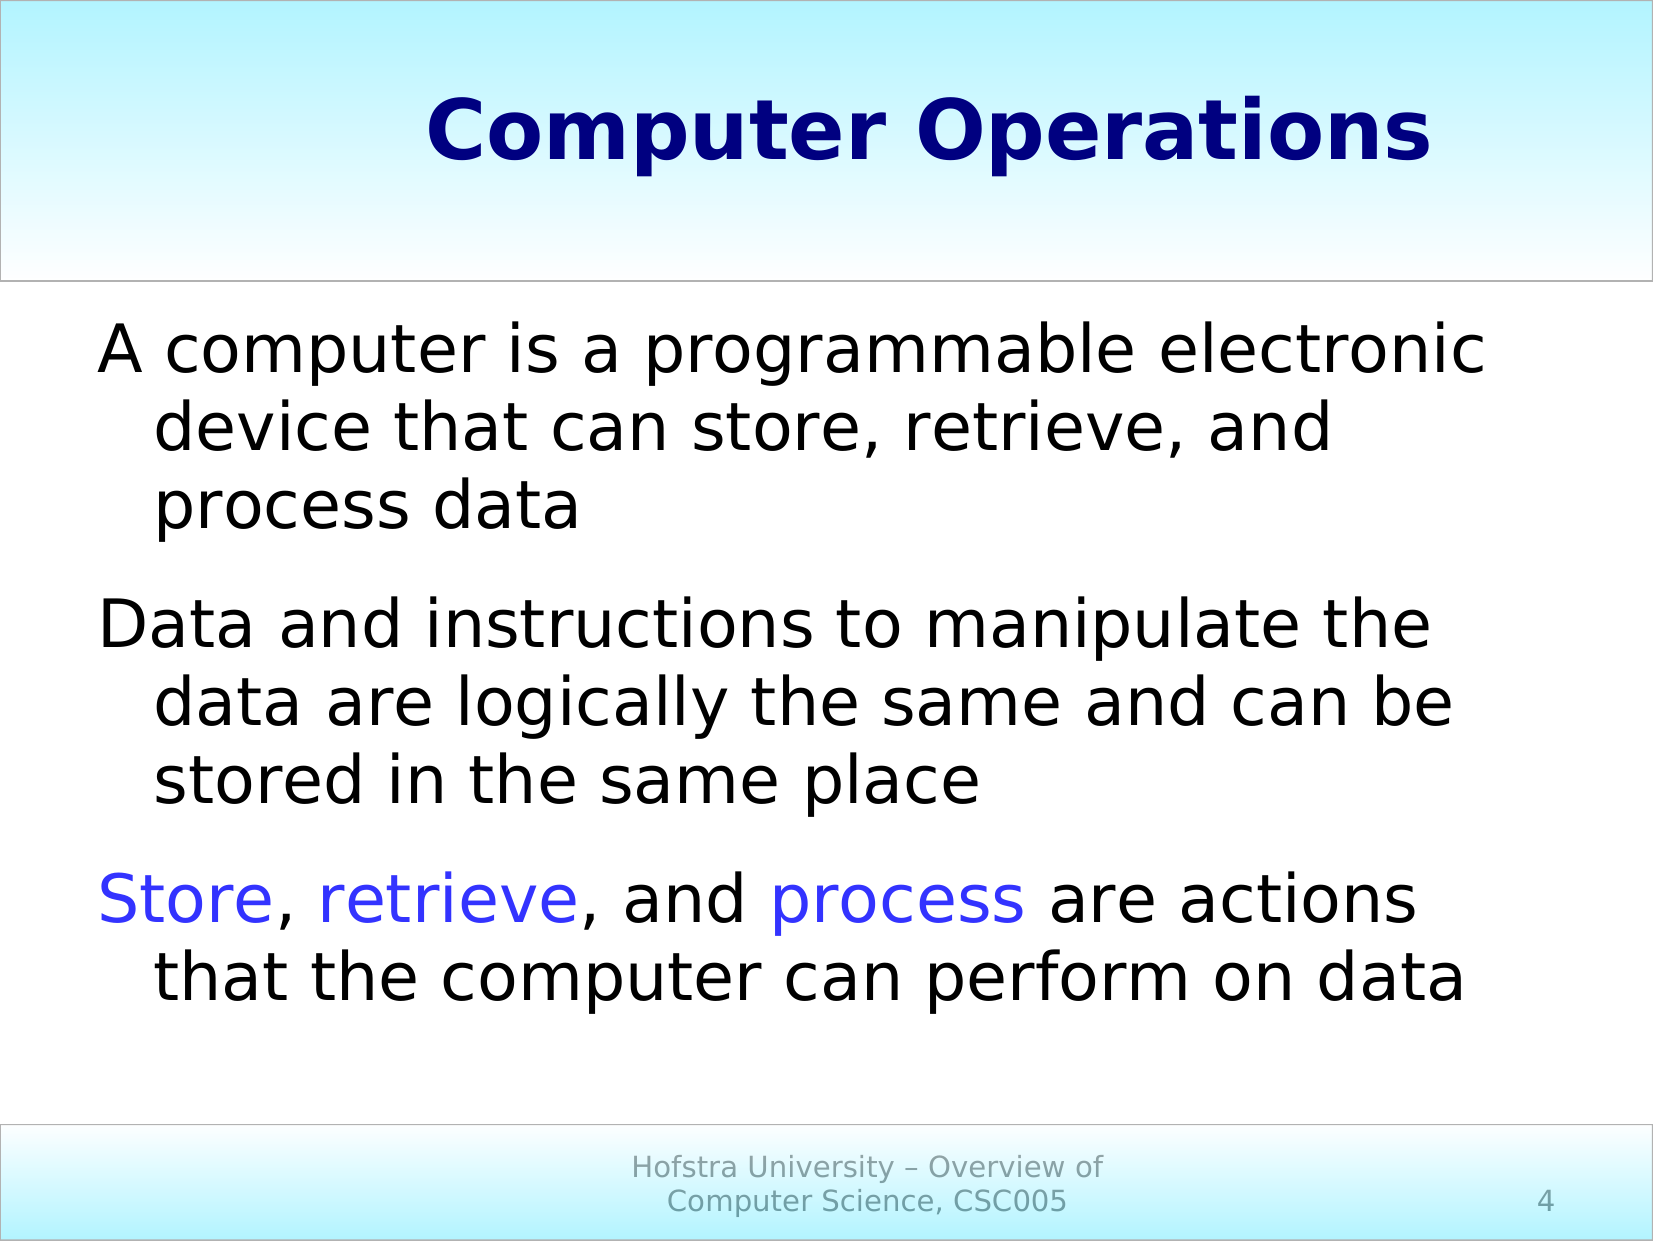

# Computer Operations
A computer is a programmable electronic device that can store, retrieve, and process data
Data and instructions to manipulate the data are logically the same and can be stored in the same place
Store, retrieve, and process are actions that the computer can perform on data
4